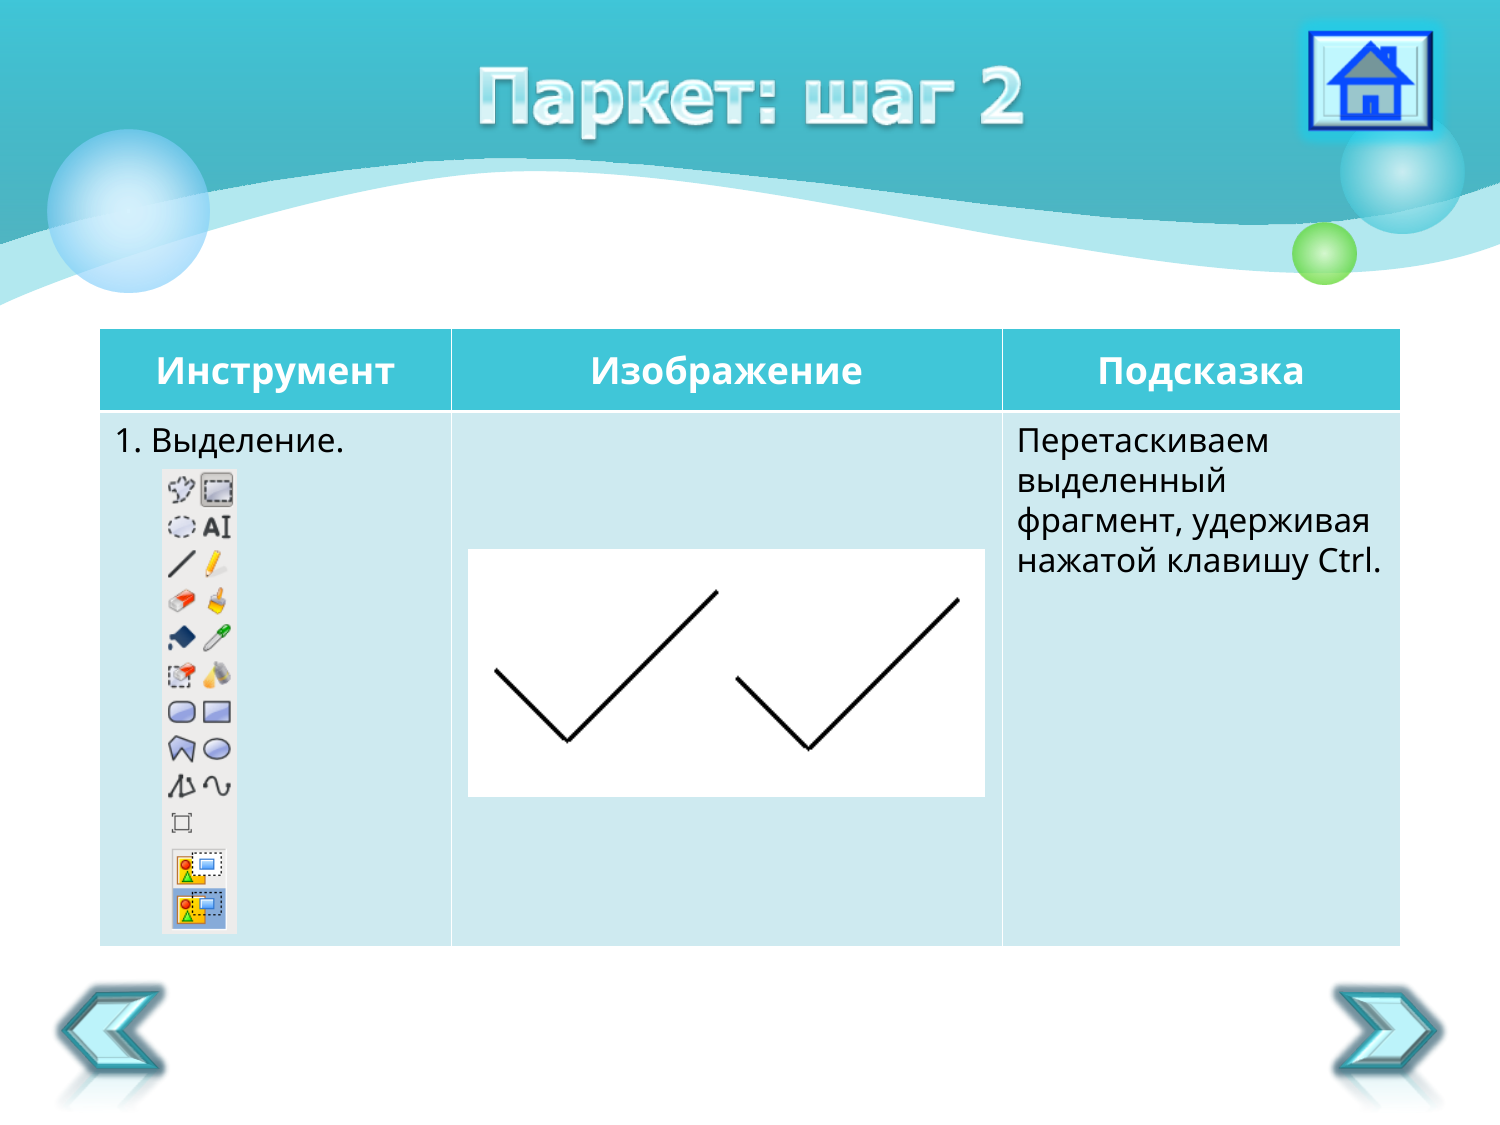

| Инструмент | Изображение | Подсказка |
| --- | --- | --- |
| 1. Выделение. | | Перетаскиваем выделенный фрагмент, удерживая нажатой клавишу Ctrl. |